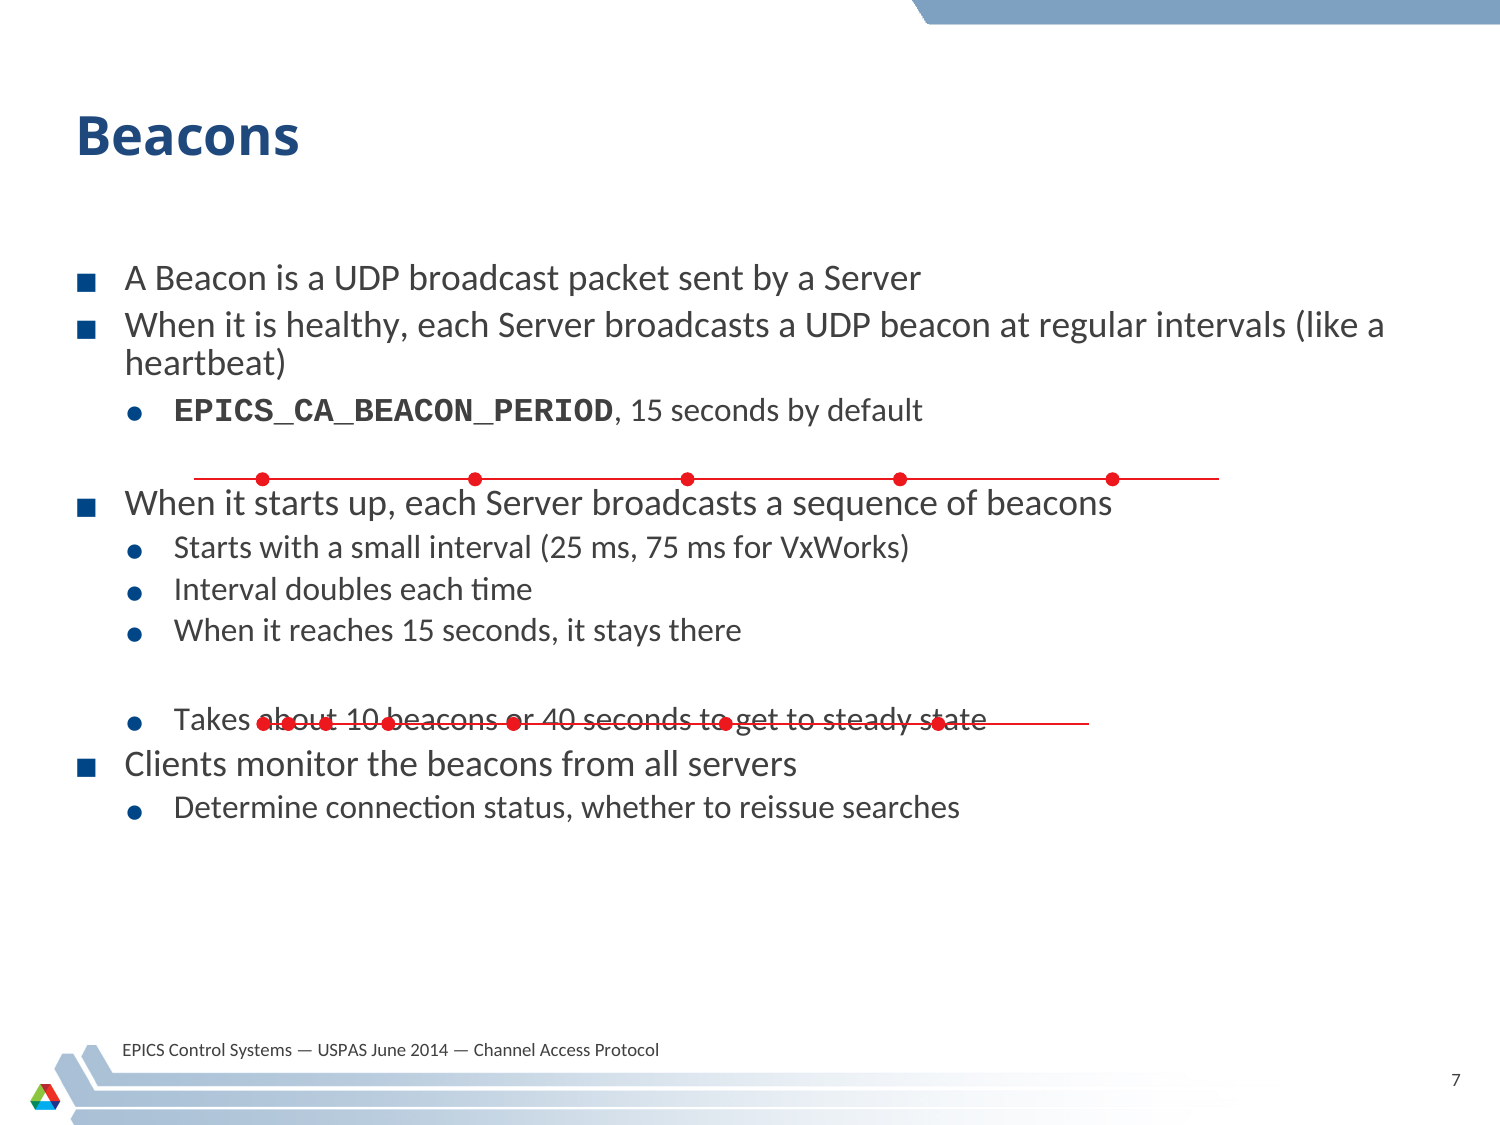

Beacons
# A Beacon is a UDP broadcast packet sent by a Server
When it is healthy, each Server broadcasts a UDP beacon at regular intervals (like a heartbeat)
EPICS_CA_BEACON_PERIOD, 15 seconds by default
When it starts up, each Server broadcasts a sequence of beacons
Starts with a small interval (25 ms, 75 ms for VxWorks)
Interval doubles each time
When it reaches 15 seconds, it stays there
Takes about 10 beacons or 40 seconds to get to steady state
Clients monitor the beacons from all servers
Determine connection status, whether to reissue searches
EPICS Control Systems — USPAS June 2014 — Channel Access Protocol
7